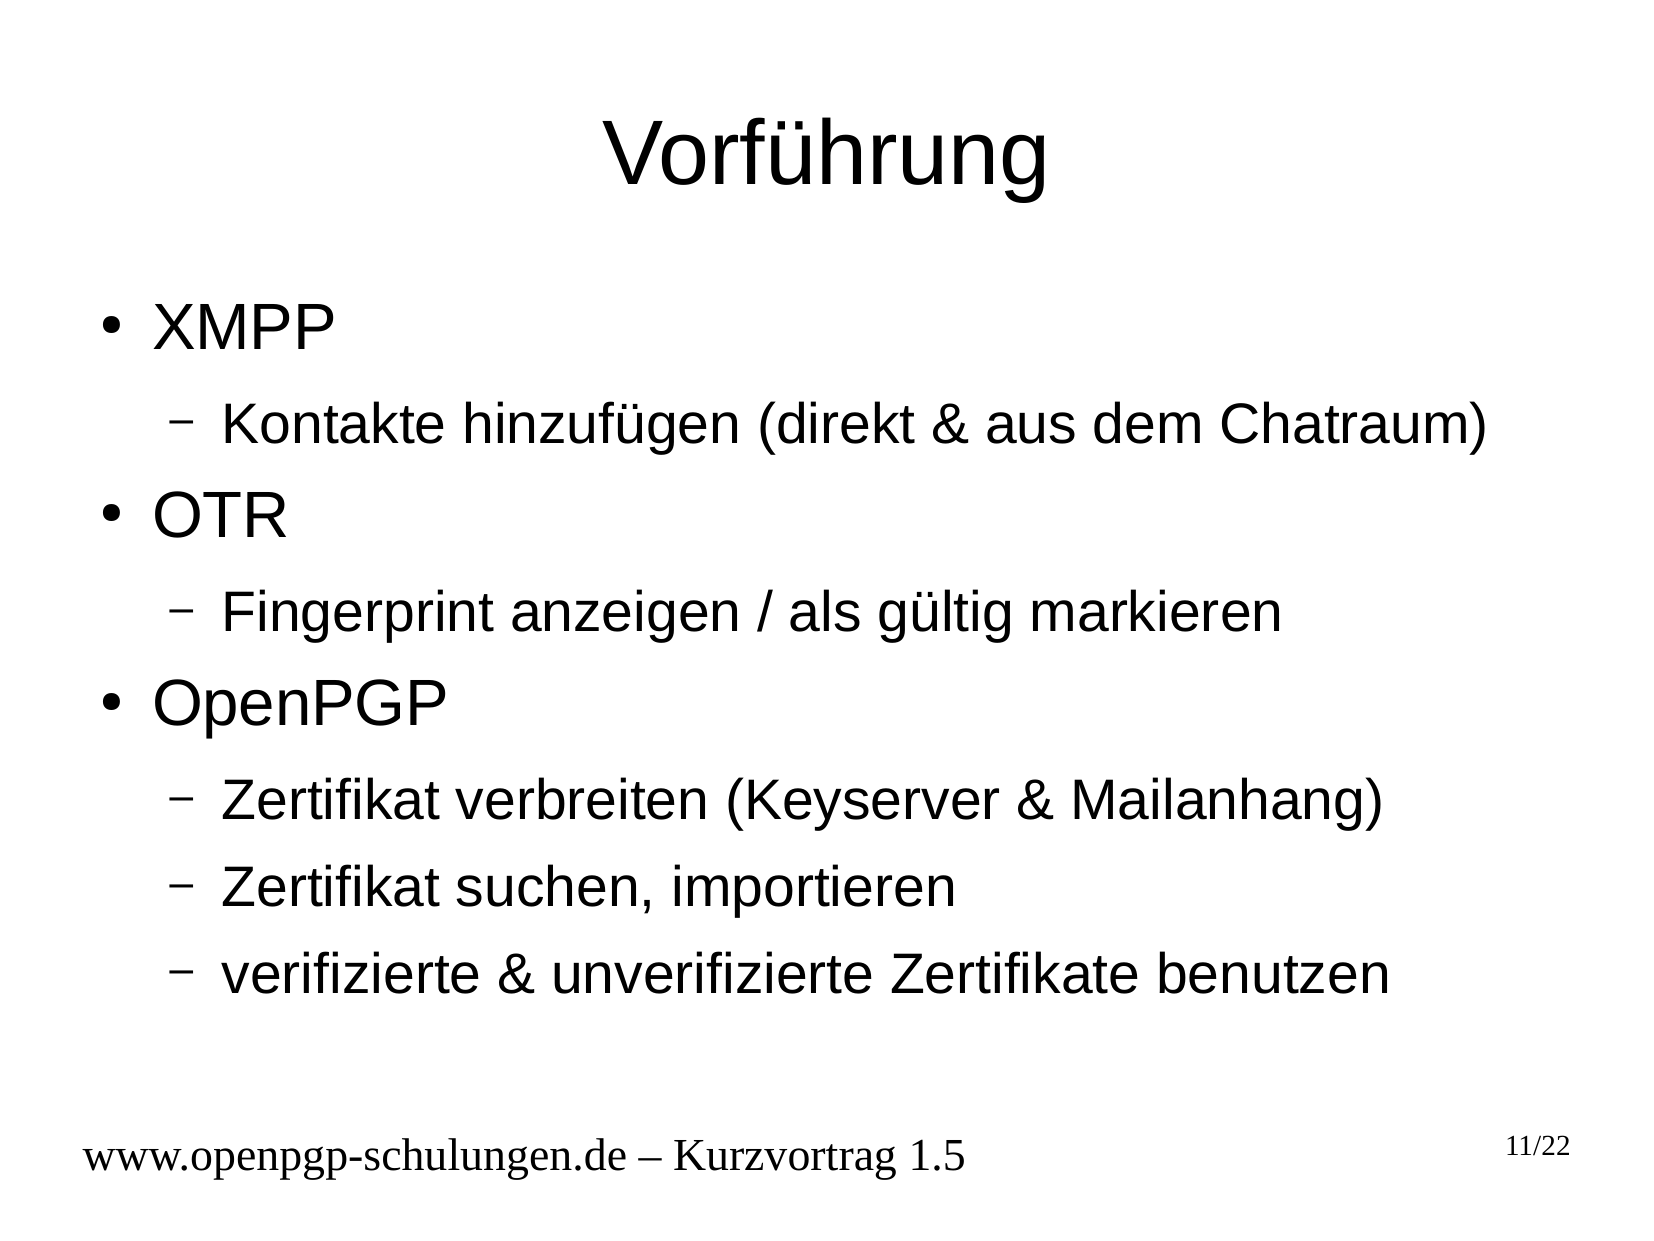

# Vorführung
XMPP
Kontakte hinzufügen (direkt & aus dem Chatraum)
OTR
Fingerprint anzeigen / als gültig markieren
OpenPGP
Zertifikat verbreiten (Keyserver & Mailanhang)
Zertifikat suchen, importieren
verifizierte & unverifizierte Zertifikate benutzen
11